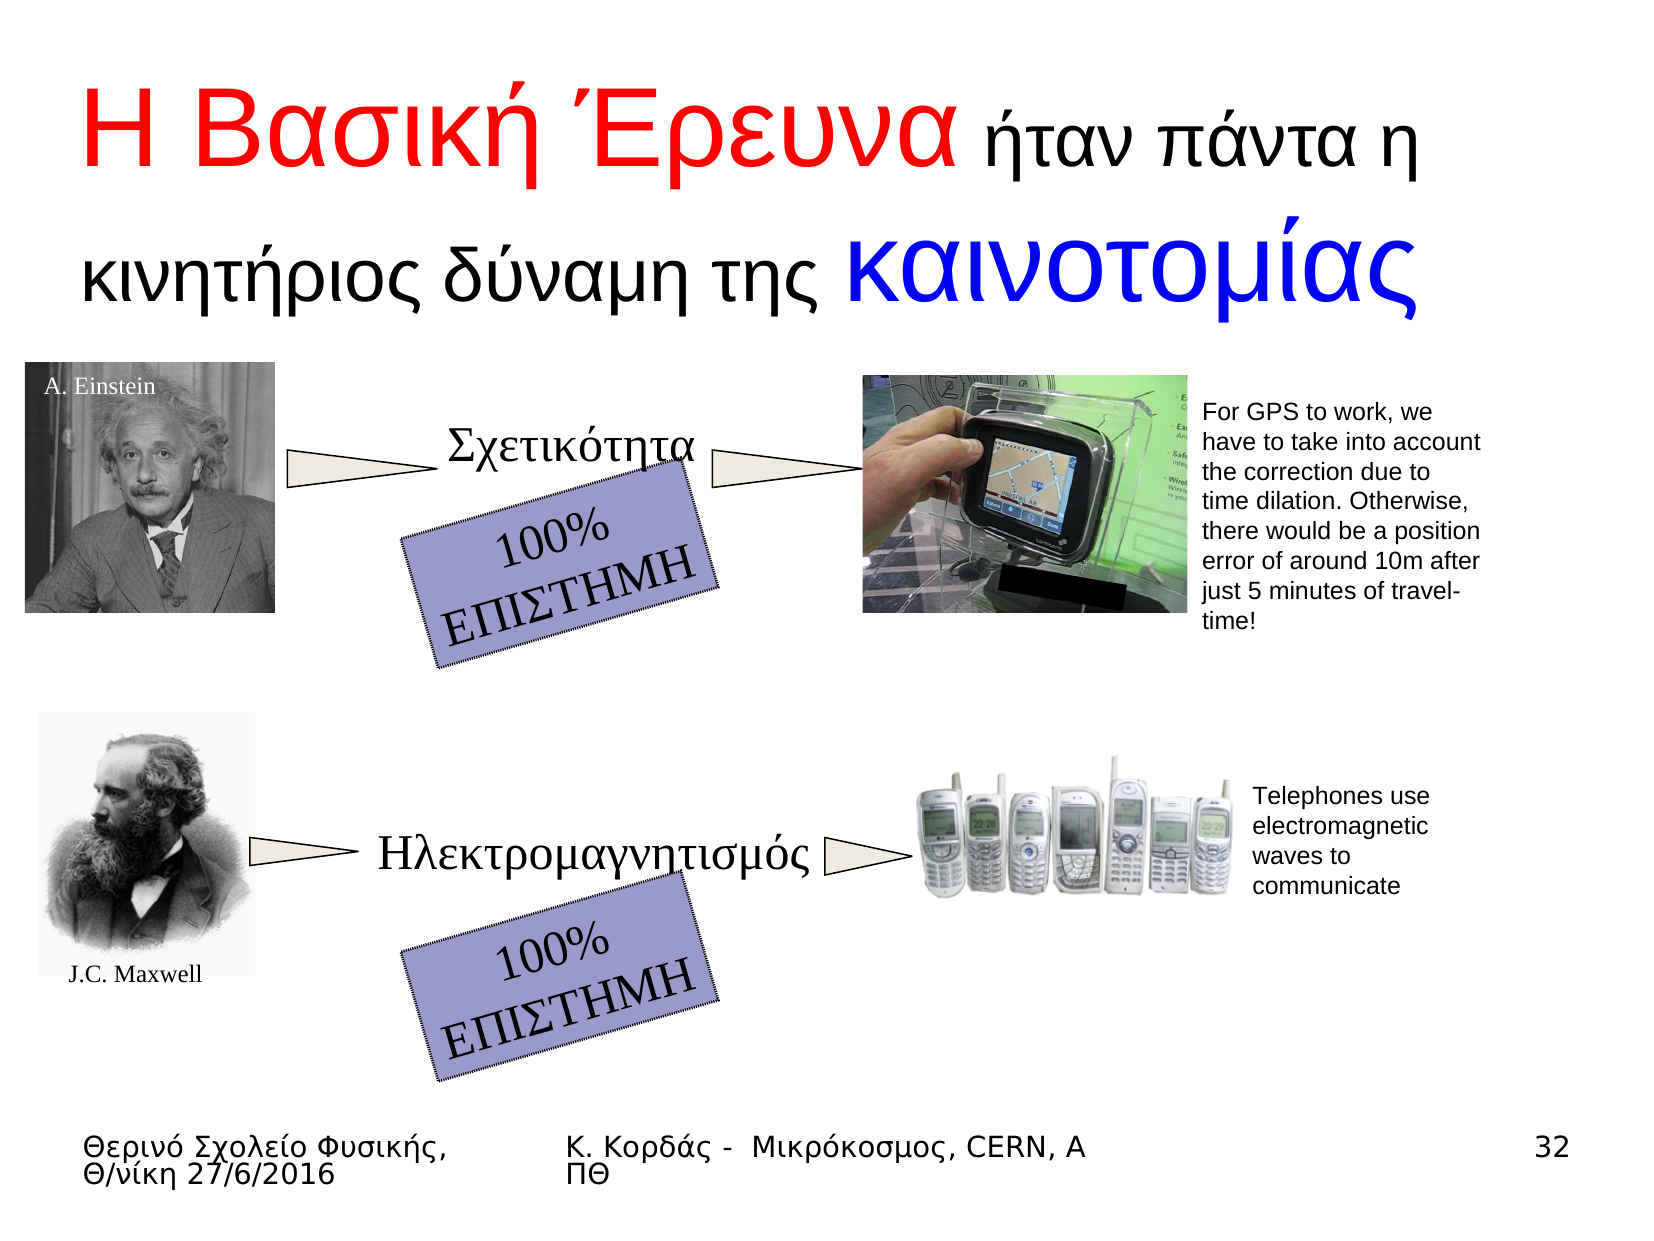

# Η Βασική Έρευνα ήταν πάντα η κινητήριος δύναμη της καινοτομίας
A. Einstein
For GPS to work, we have to take into account the correction due to time dilation. Otherwise, there would be a position error of around 10m after just 5 minutes of travel-time!
Σχετικότητα
100% ΕΠΙΣΤΗΜΗ
Telephones use electromagnetic waves to communicate
Ηλεκτρομαγνητισμός
100% ΕΠΙΣΤΗΜΗ
J.C. Maxwell
Θερινό Σχολείο Φυσικής, Θ/νίκη 27/6/2016
Κ. Κορδάς - Μικρόκοσμος, CERN, ΑΠΘ
32